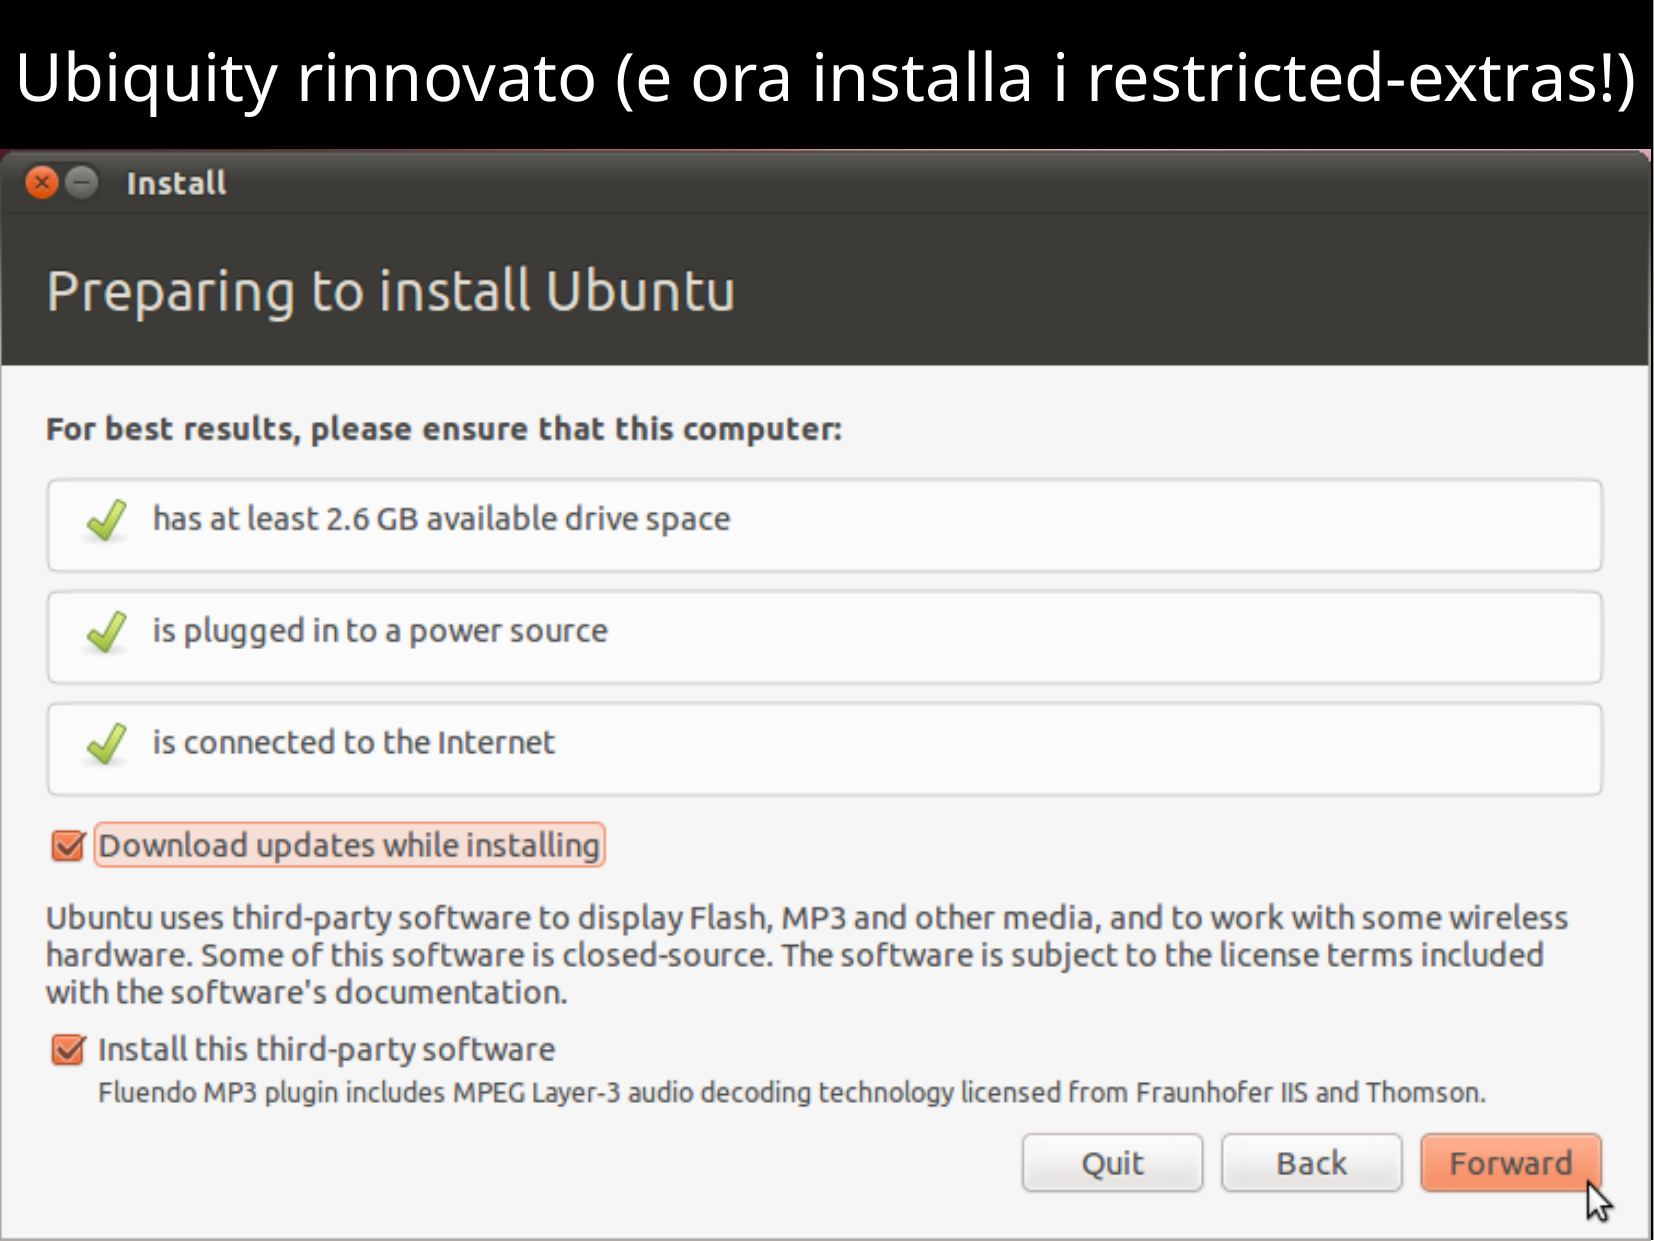

Ubiquity rinnovato (e ora installa i restricted-extras!)